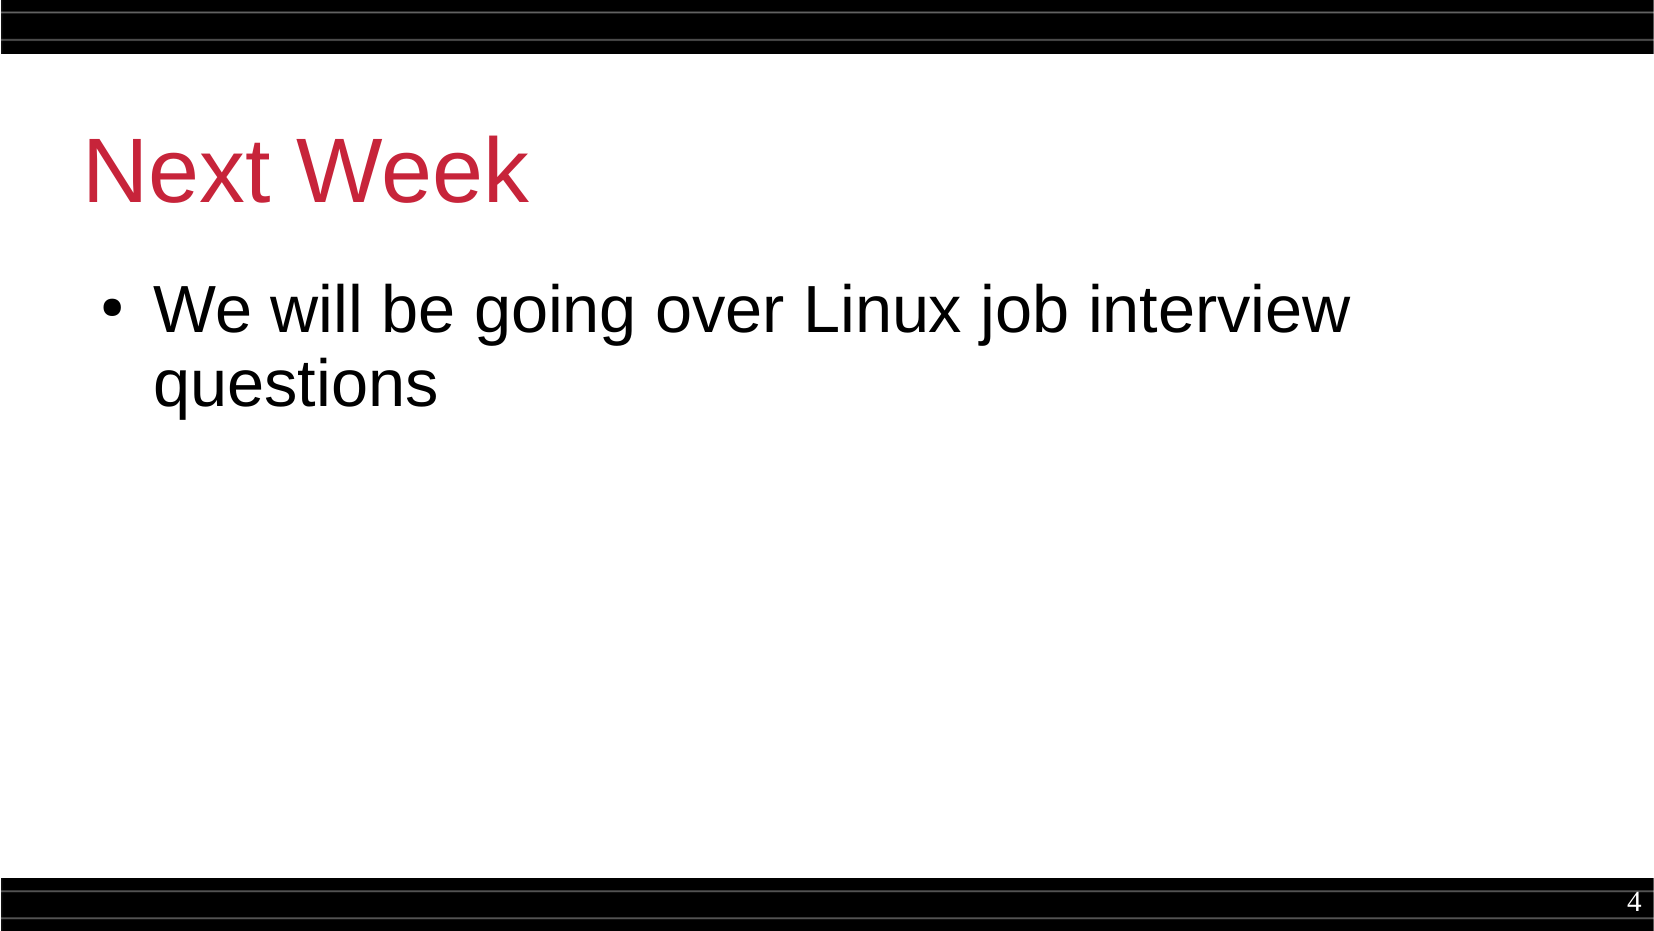

# Next Week
We will be going over Linux job interview questions